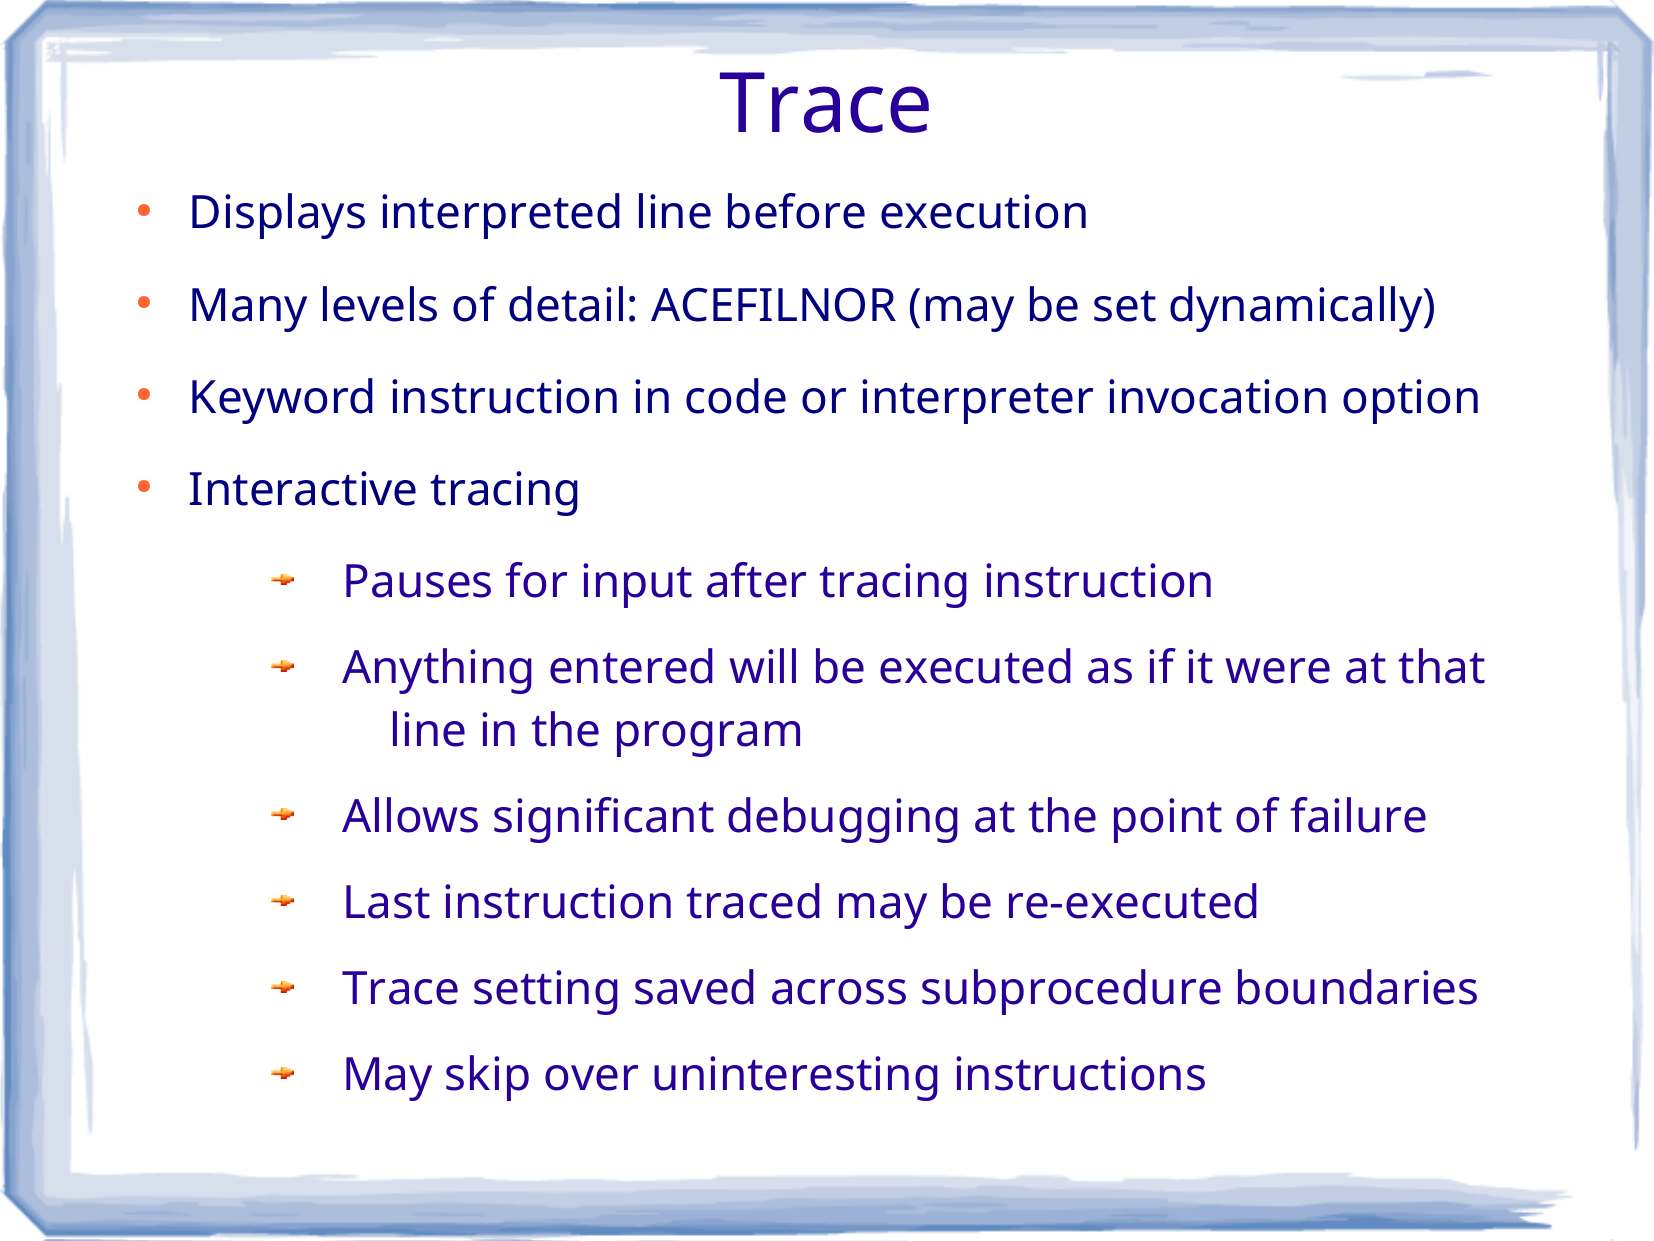

# Trace
Displays interpreted line before execution
Many levels of detail: ACEFILNOR (may be set dynamically)
Keyword instruction in code or interpreter invocation option
Interactive tracing
Pauses for input after tracing instruction
Anything entered will be executed as if it were at that line in the program
Allows significant debugging at the point of failure
Last instruction traced may be re-executed
Trace setting saved across subprocedure boundaries
May skip over uninteresting instructions